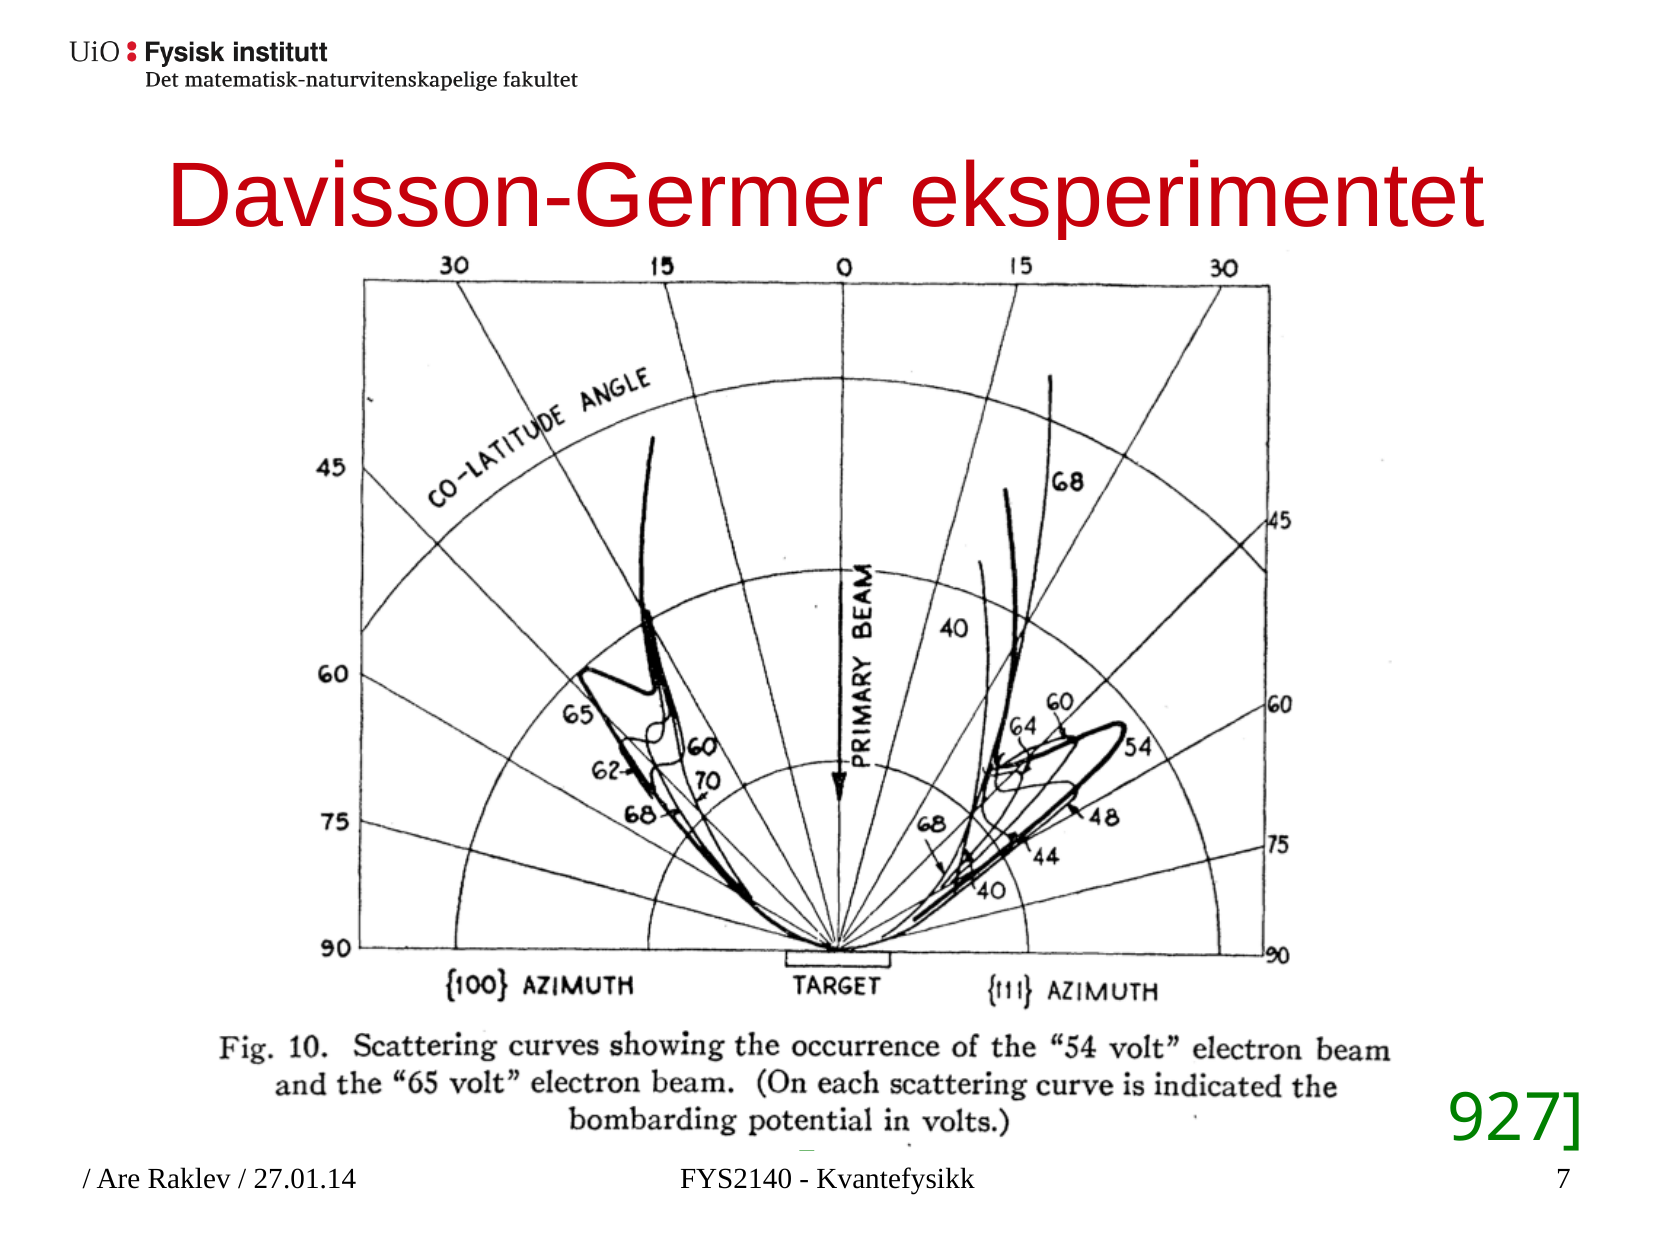

# Davisson-Germer eksperimentet
Nikkelkrystall
[Davidson, Germer, 1927]
/ Are Raklev / 27.01.14
FYS2140 - Kvantefysikk
7